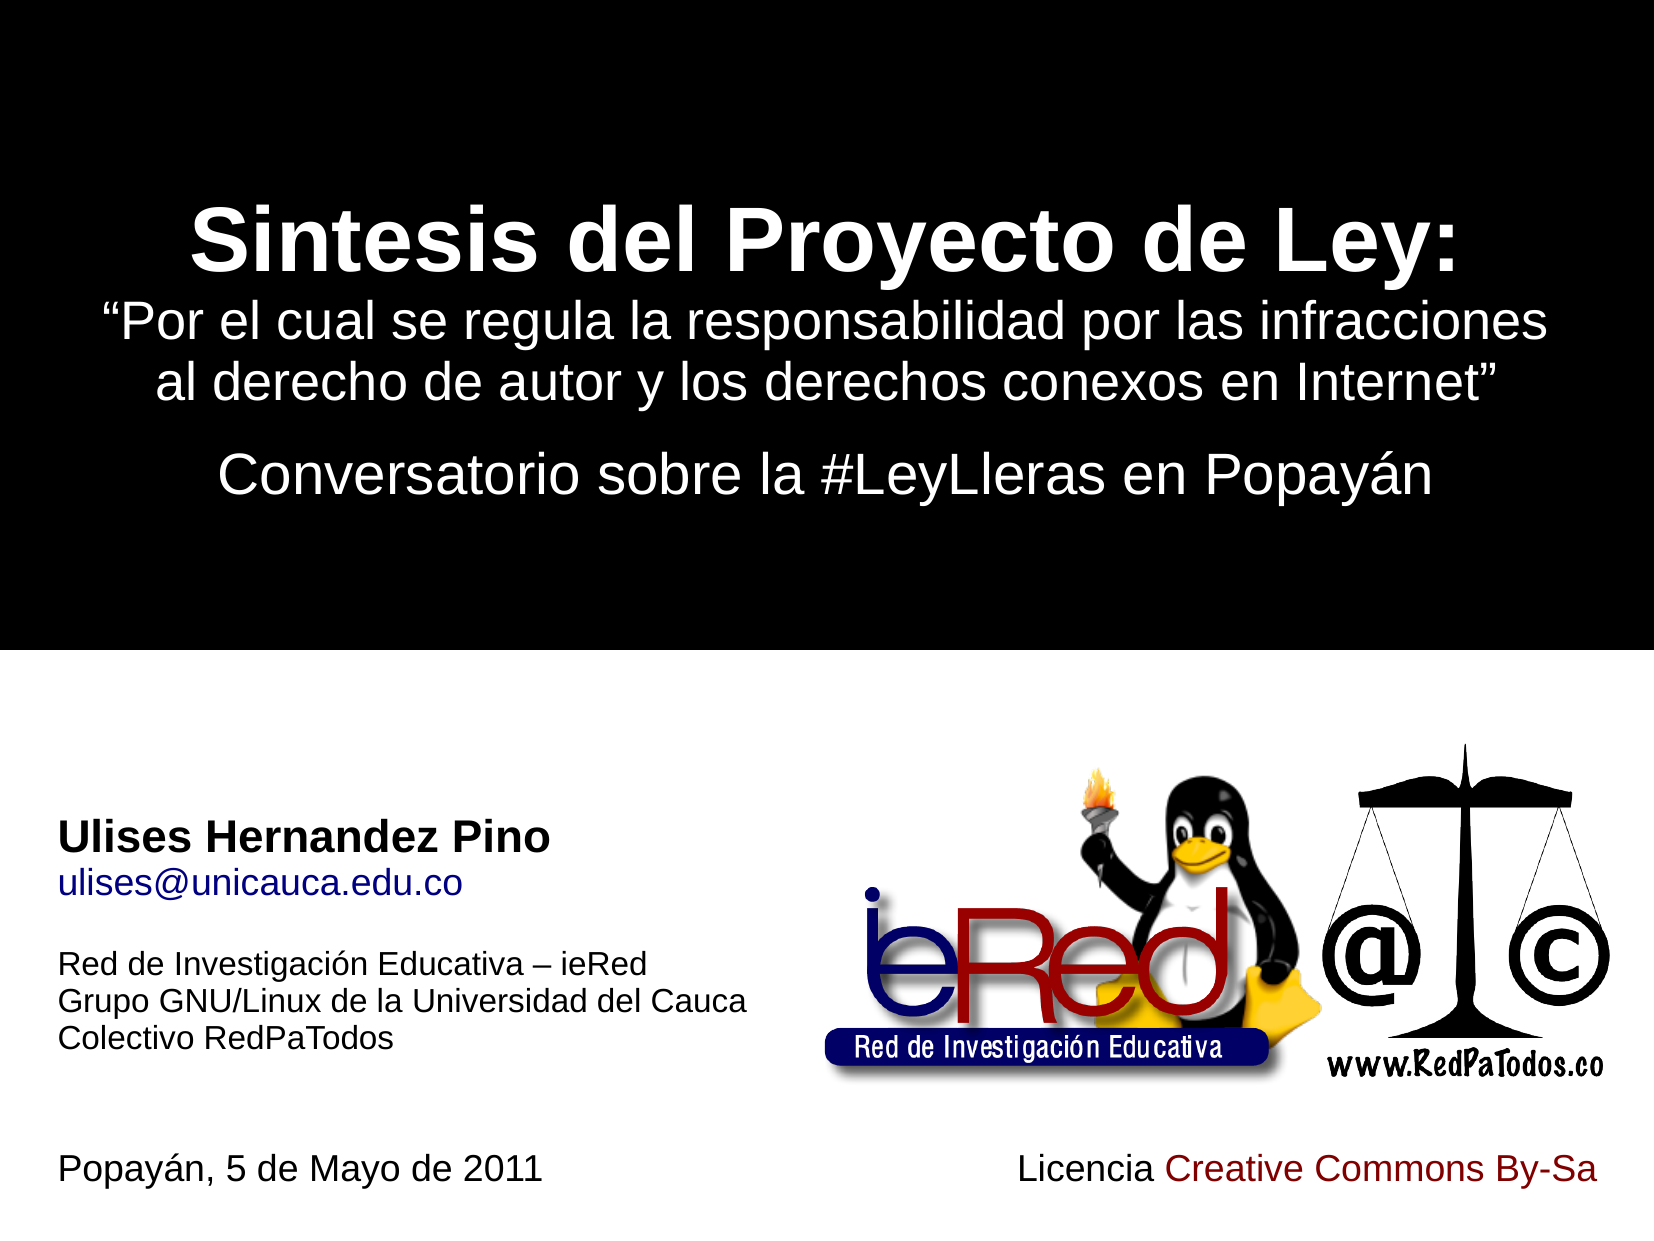

# Sintesis del Proyecto de Ley: “Por el cual se regula la responsabilidad por las infracciones al derecho de autor y los derechos conexos en Internet”
Conversatorio sobre la #LeyLleras en Popayán
Ulises Hernandez Pino
ulises@unicauca.edu.co
Red de Investigación Educativa – ieRed
Grupo GNU/Linux de la Universidad del Cauca
Colectivo RedPaTodos
Popayán, 5 de Mayo de 2011
Licencia Creative Commons By-Sa
1